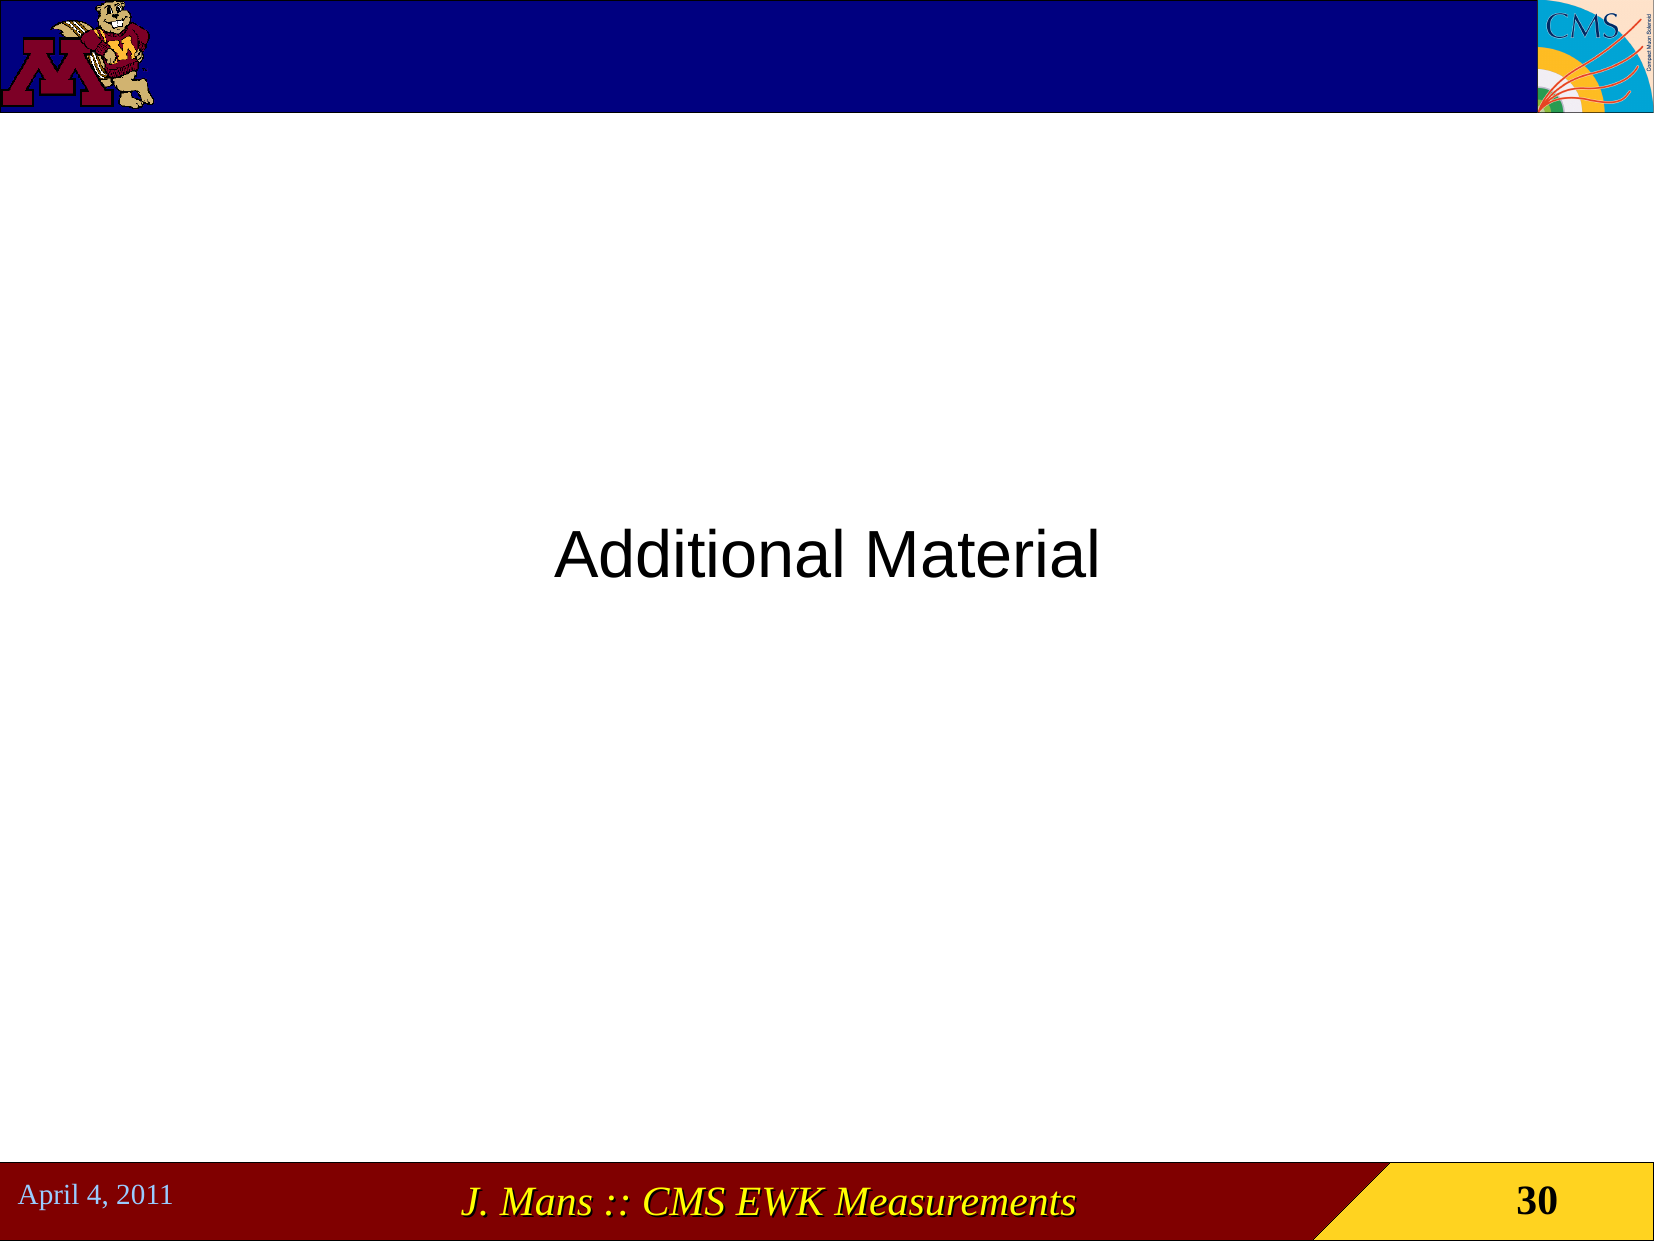

#
Additional Material
J. Mans :: CMS EWK Measurements
30
April 4, 2011